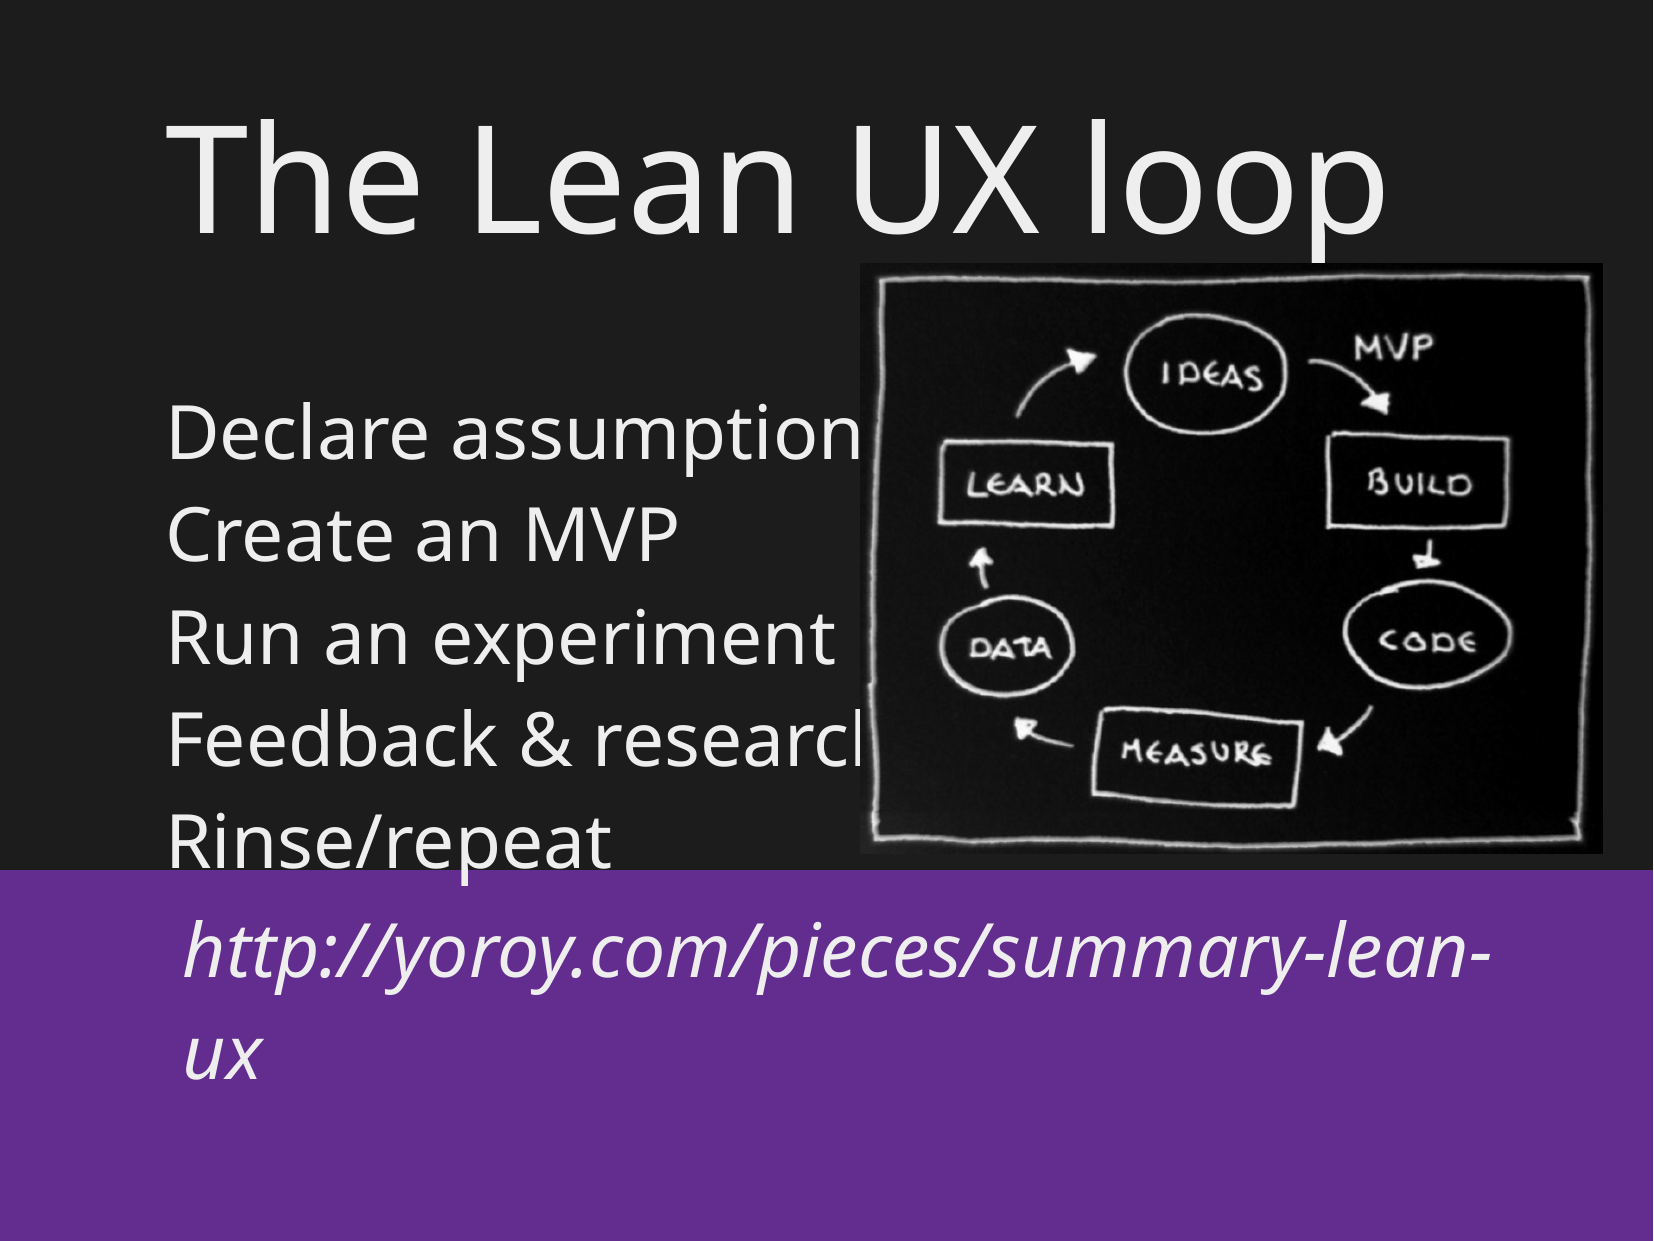

# The Lean UX loop Declare assumptions Create an MVP Run an experiment Feedback & research Rinse/repeat
http://yoroy.com/pieces/summary-lean-ux